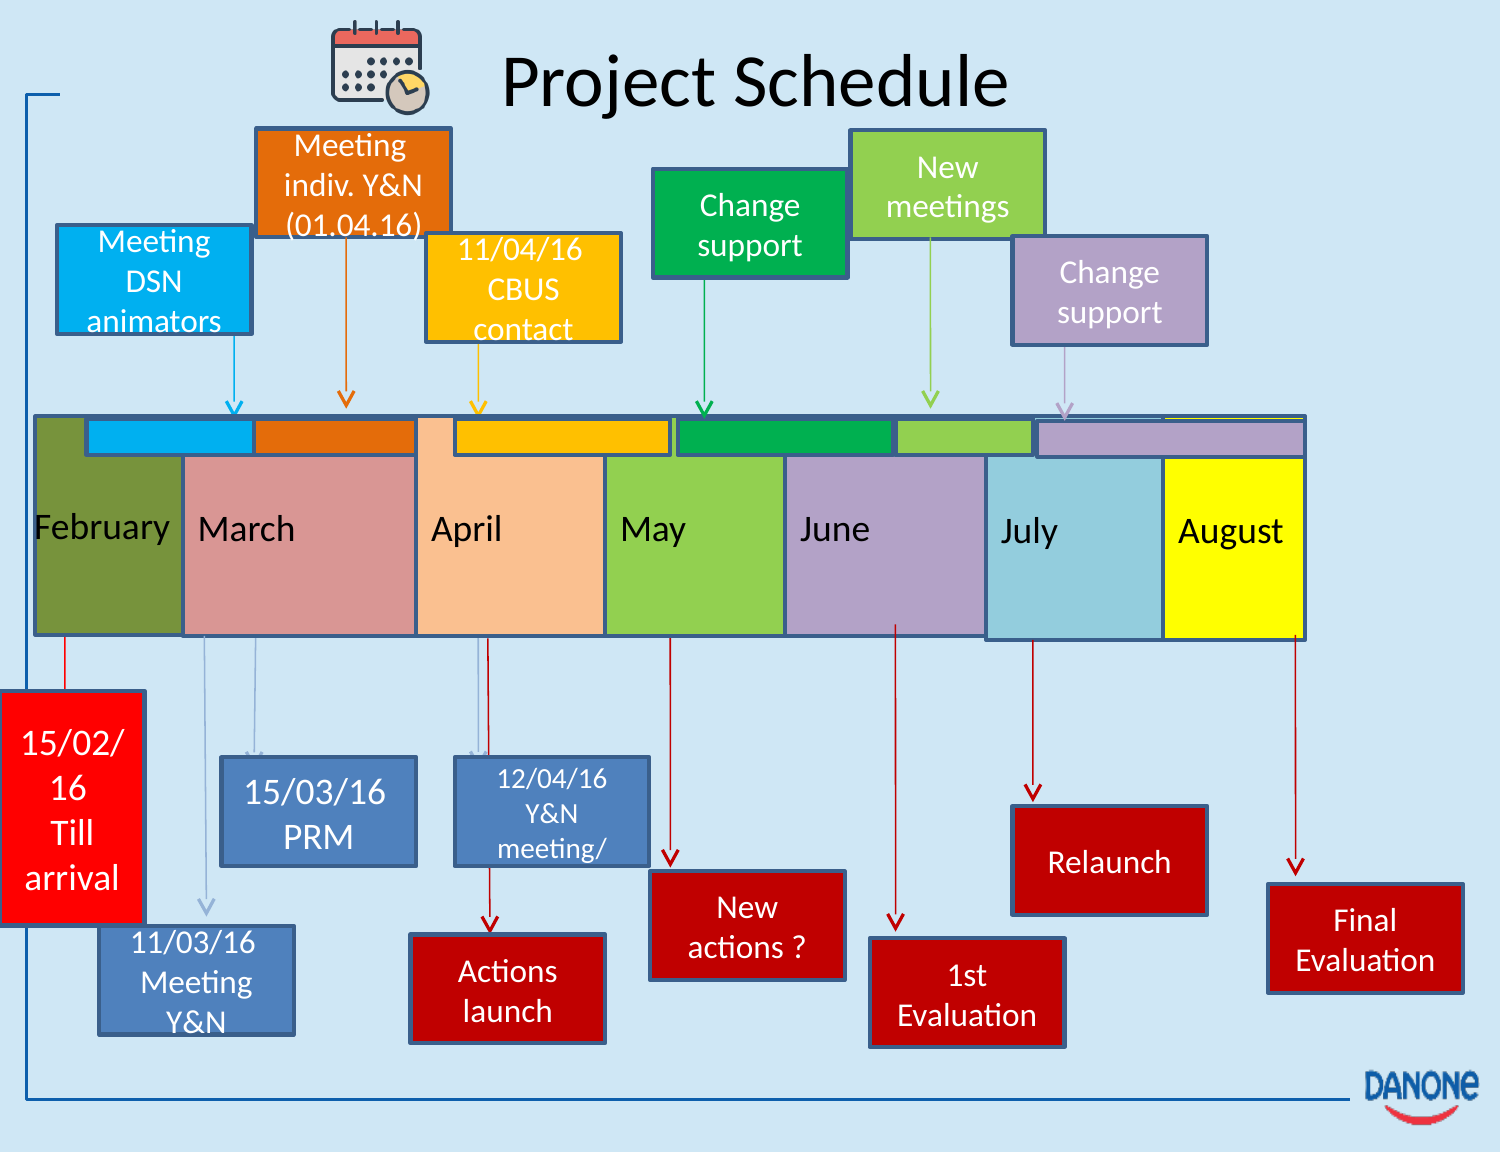

Project Schedule
Meeting indiv. Y&N (01.04.16)
New meetings
Change support
Meeting DSN animators
11/04/16
CBUS contact
Change support
March
April
May
June
July
August
February
15/02/16
Till arrival
15/03/16
PRM
12/04/16
Y&N meeting/
Relaunch
New actions ?
Final Evaluation
11/03/16
Meeting Y&N
Actions launch
1st Evaluation